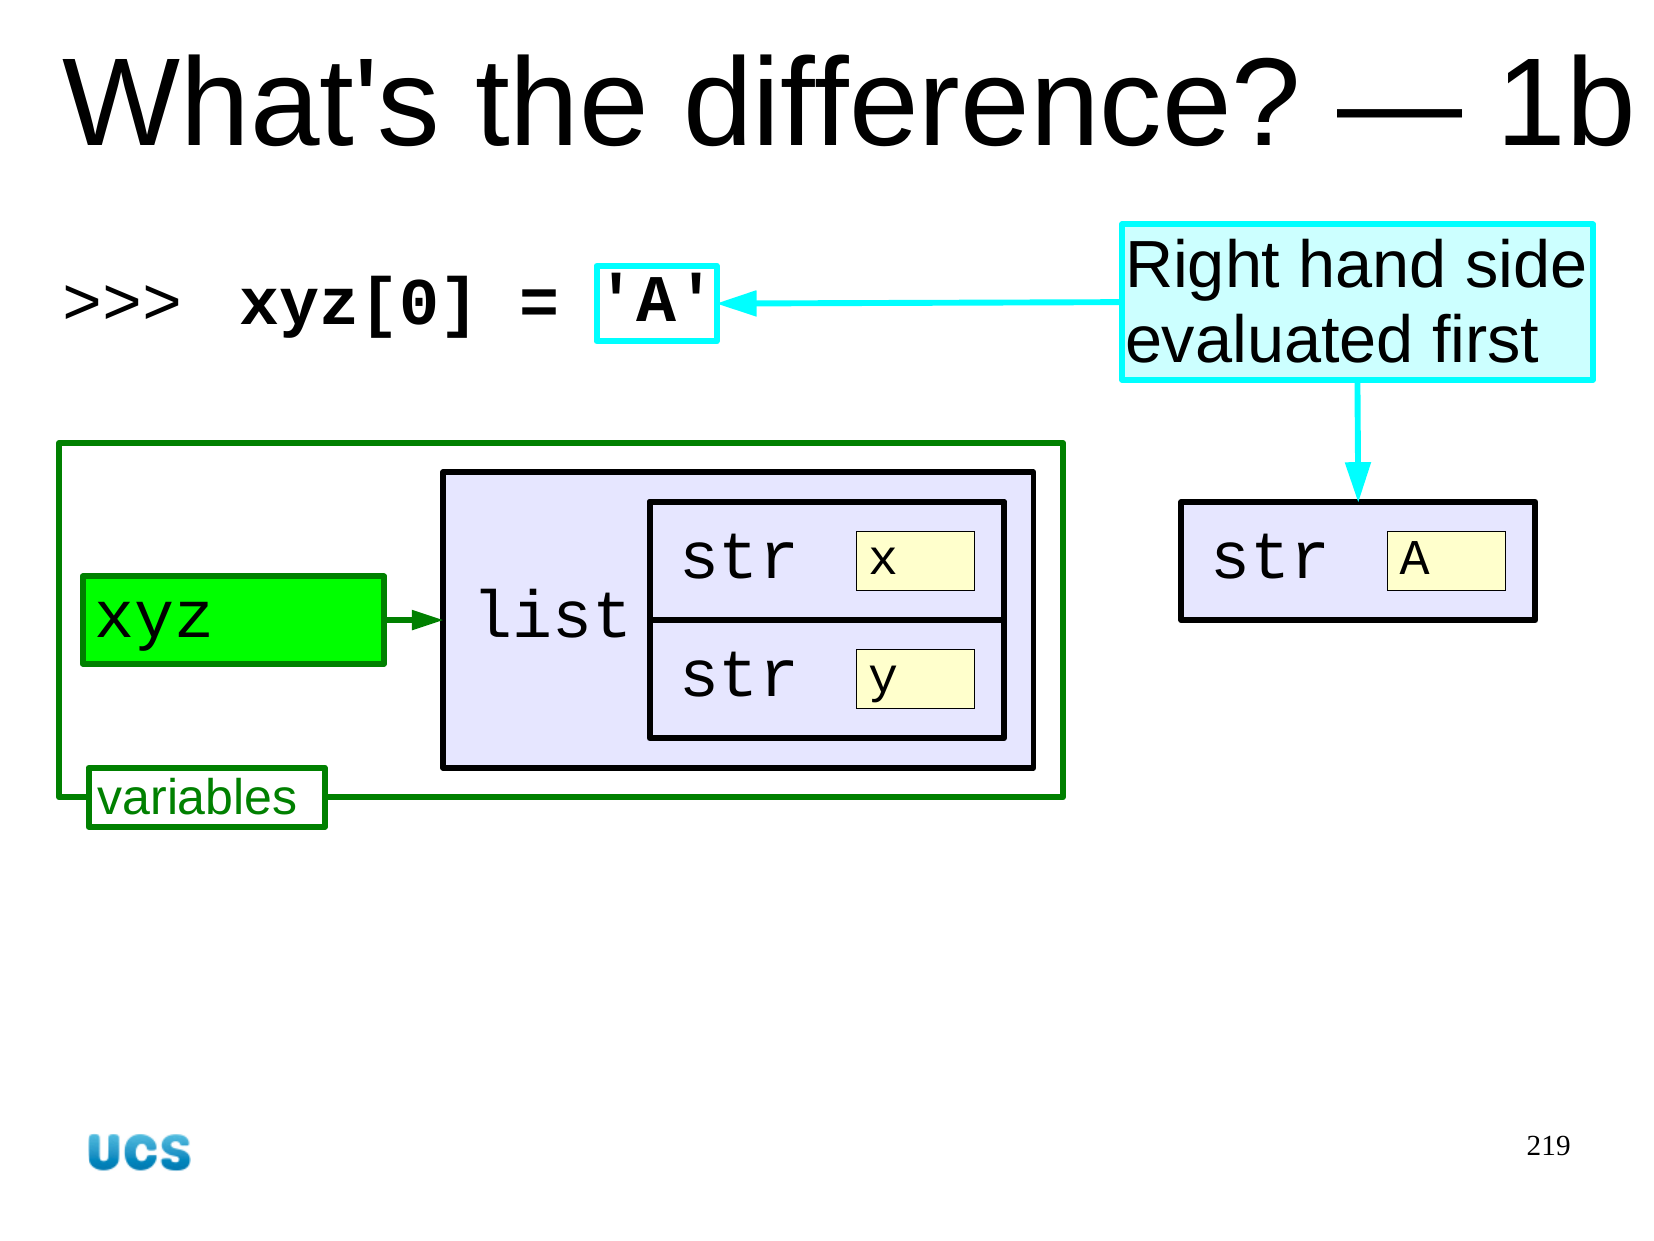

What's the difference? — 1b
Right hand side
evaluated first
>>>
xyz[0] =
'A'
list
str
str
str
x
x
A
xyz
str
y
variables
219